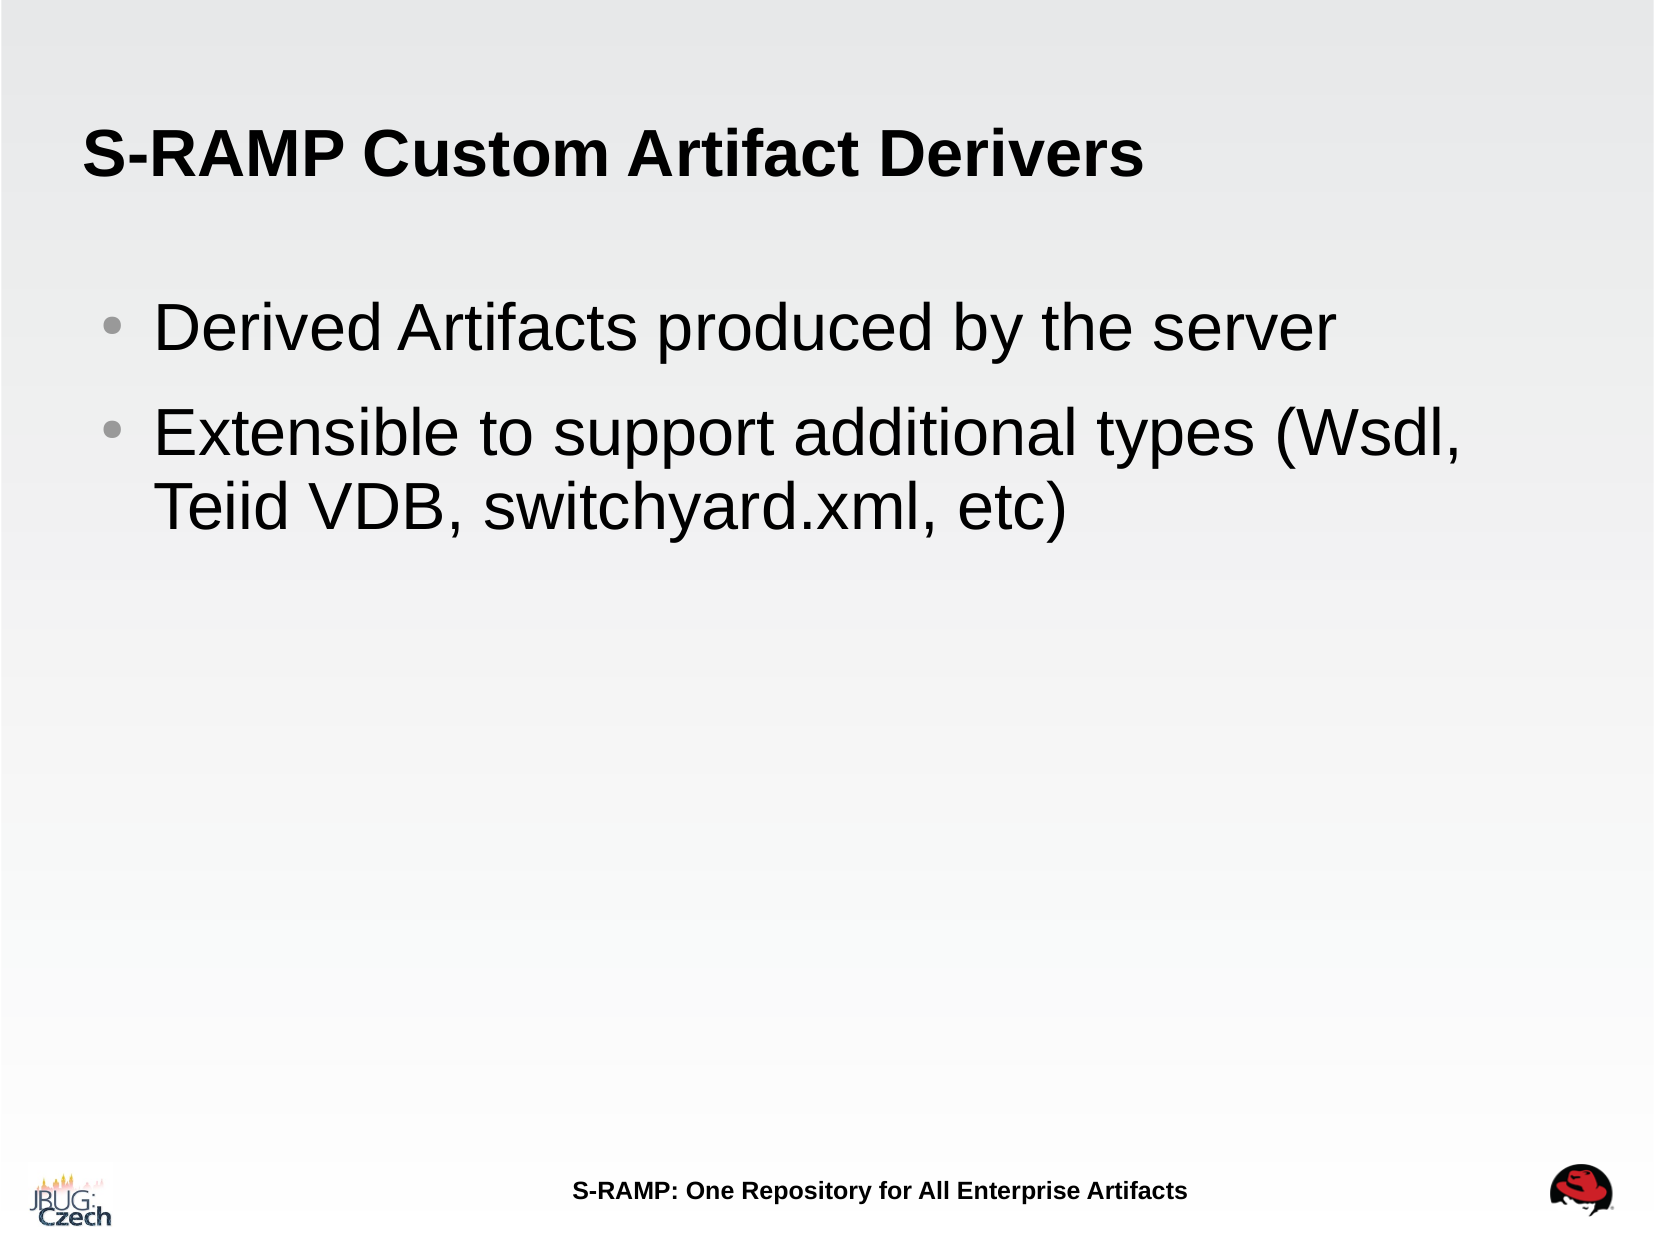

# S-RAMP Custom Artifact Derivers
Derived Artifacts produced by the server
Extensible to support additional types (Wsdl, Teiid VDB, switchyard.xml, etc)